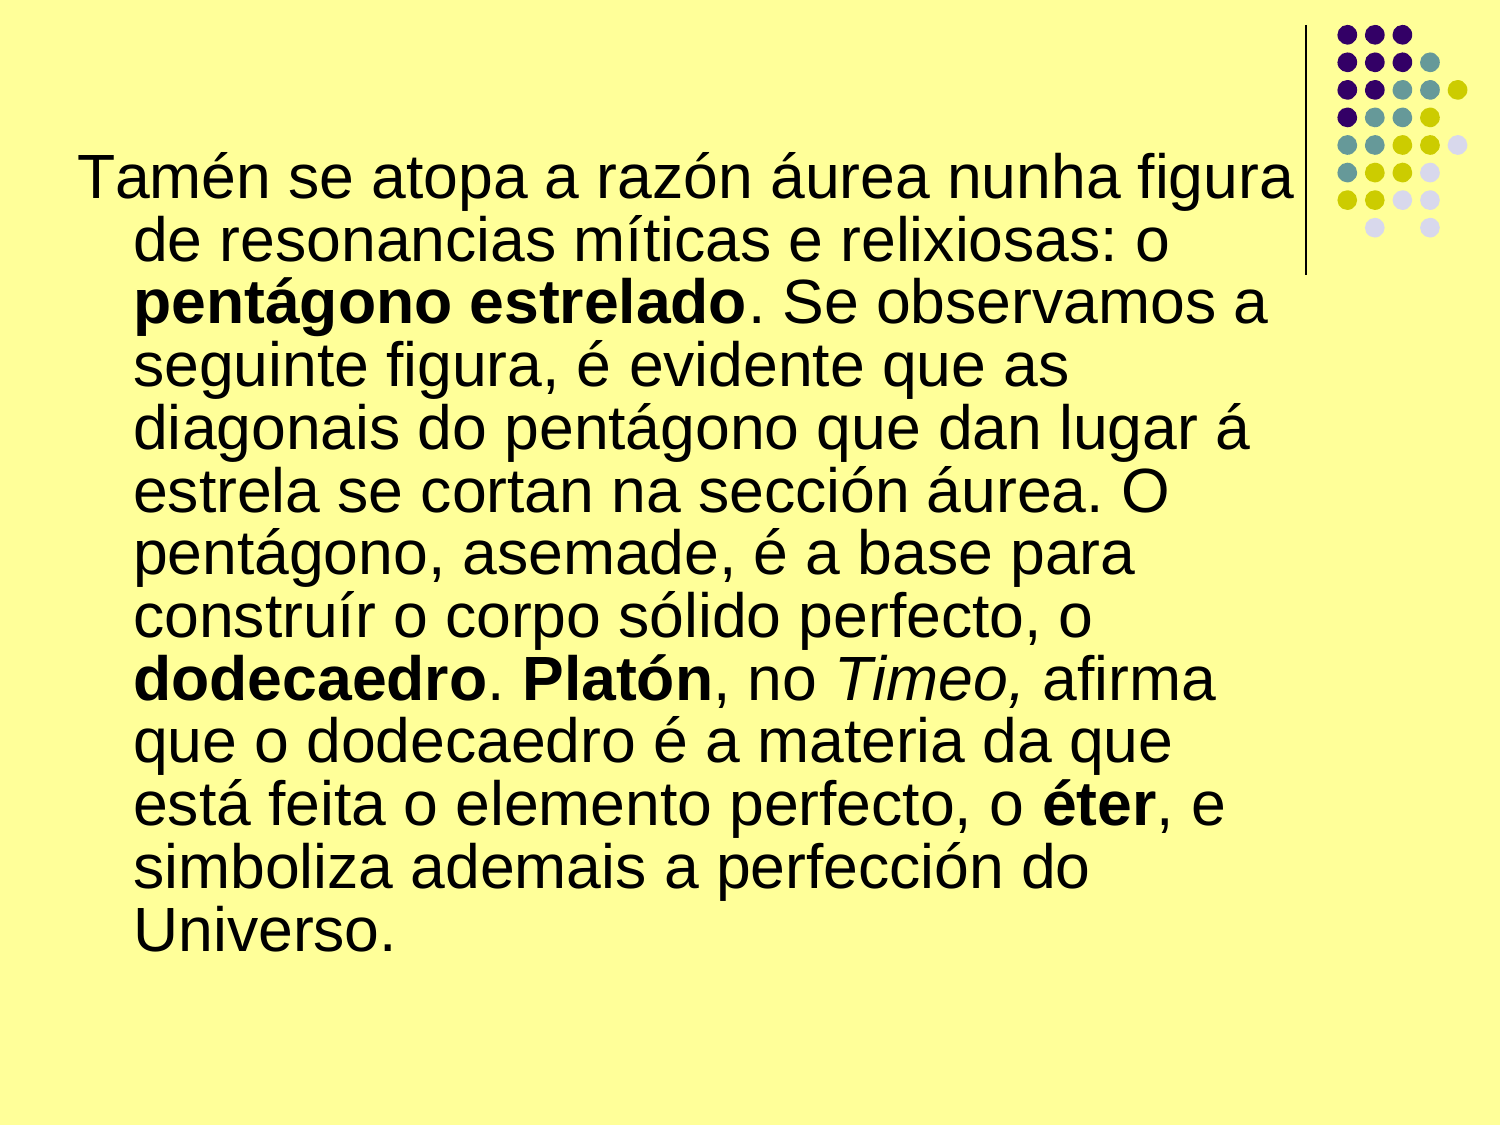

# Tamén se atopa a razón áurea nunha figura de resonancias míticas e relixiosas: o pentágono estrelado. Se observamos a seguinte figura, é evidente que as diagonais do pentágono que dan lugar á estrela se cortan na sección áurea. O pentágono, asemade, é a base para construír o corpo sólido perfecto, o dodecaedro. Platón, no Timeo, afirma que o dodecaedro é a materia da que está feita o elemento perfecto, o éter, e simboliza ademais a perfección do Universo.